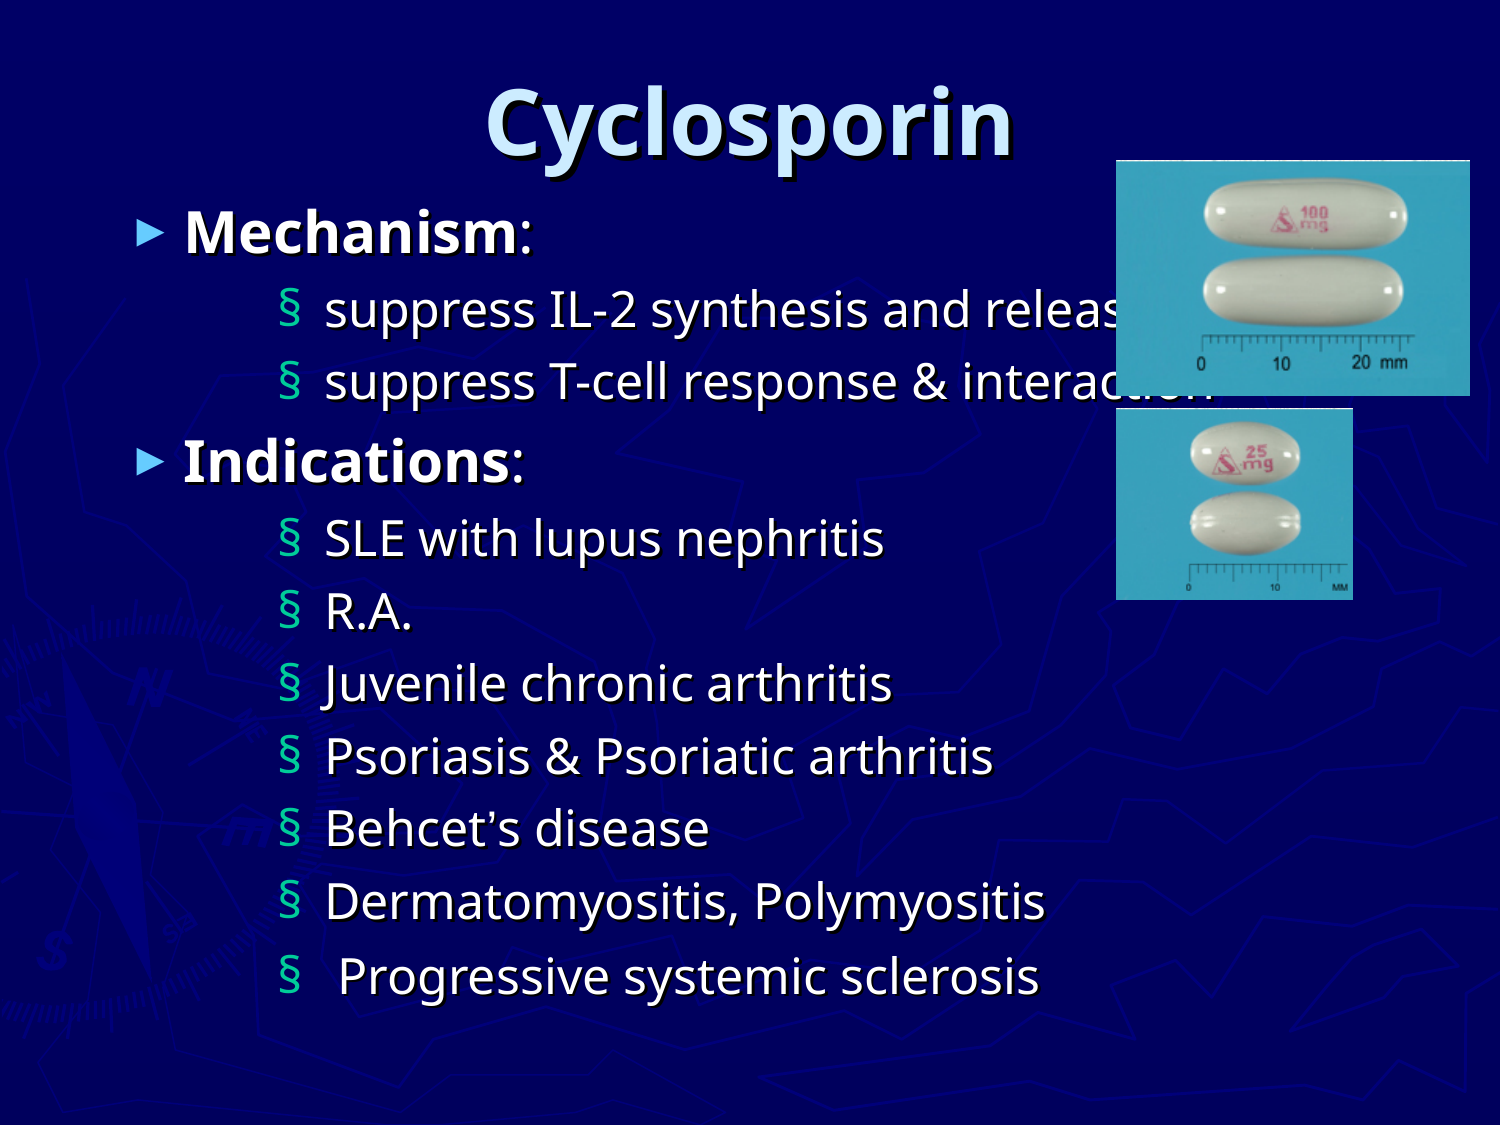

# Cyclosporin
Mechanism:
suppress IL-2 synthesis and release
suppress T-cell response & interaction
Indications:
SLE with lupus nephritis
R.A.
Juvenile chronic arthritis
Psoriasis & Psoriatic arthritis
Behcet’s disease
Dermatomyositis, Polymyositis
 Progressive systemic sclerosis